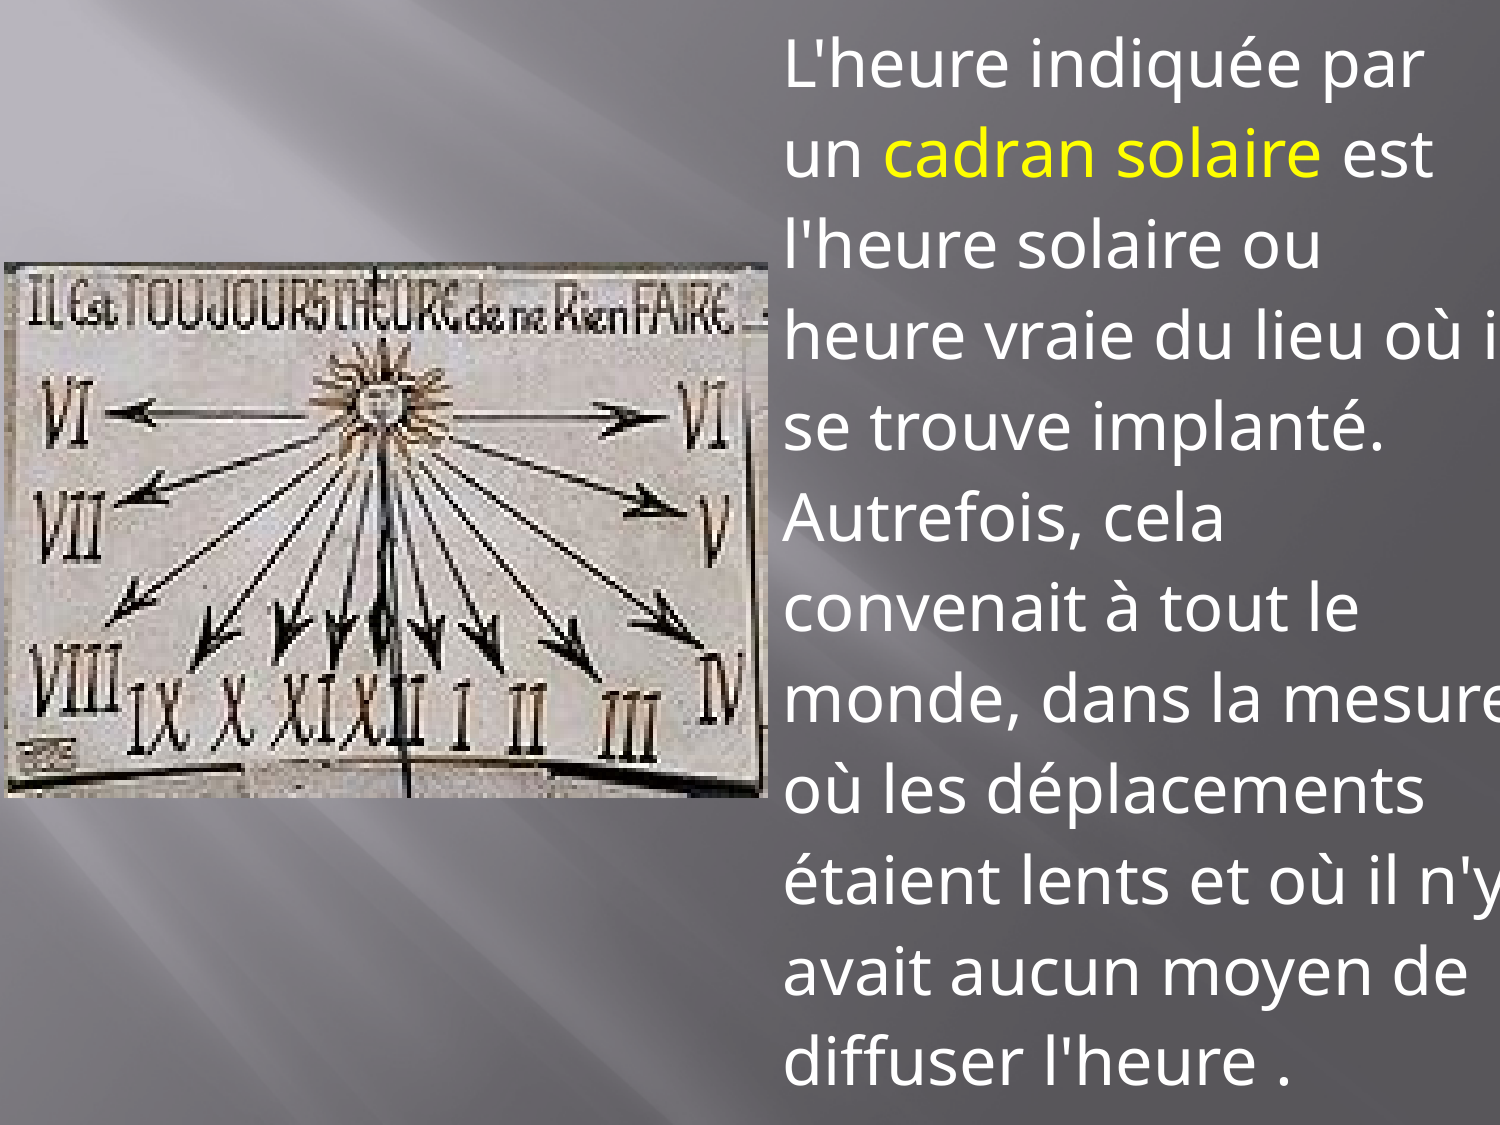

L'heure indiquée par un cadran solaire est l'heure solaire ou heure vraie du lieu où il se trouve implanté. Autrefois, cela convenait à tout le monde, dans la mesure où les déplacements étaient lents et où il n'y avait aucun moyen de diffuser l'heure .